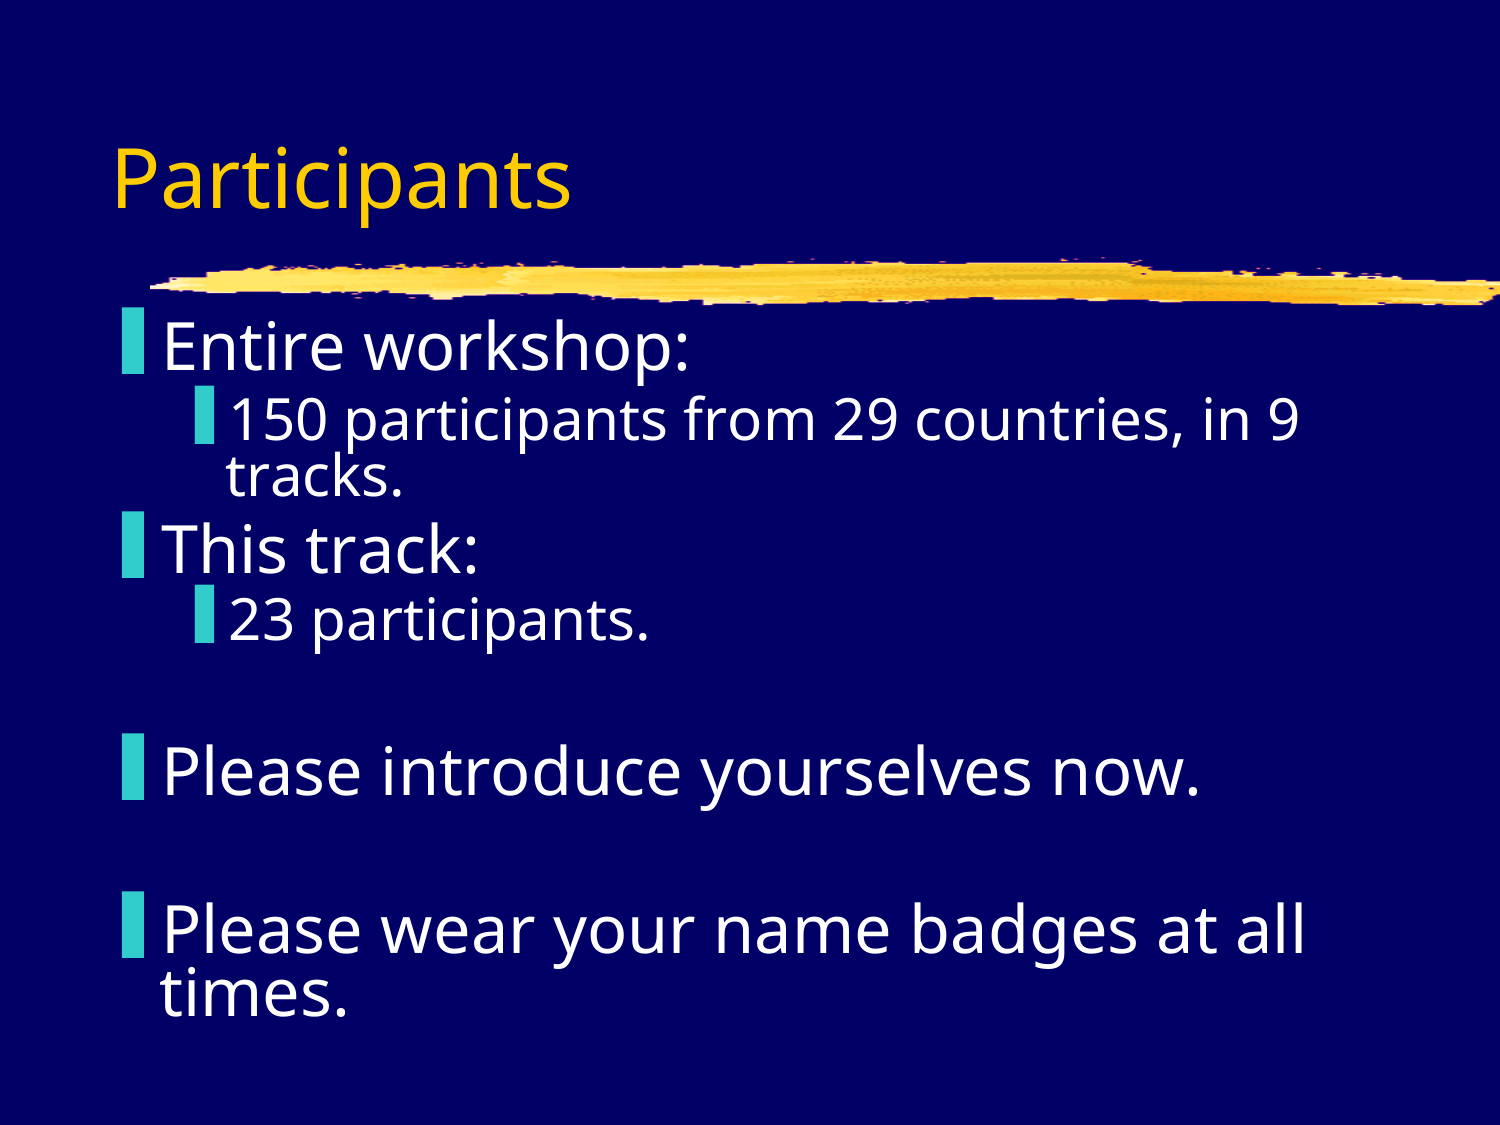

# Participants
Entire workshop:
150 participants from 29 countries, in 9 tracks.
This track:
23 participants.
Please introduce yourselves now.
Please wear your name badges at all times.